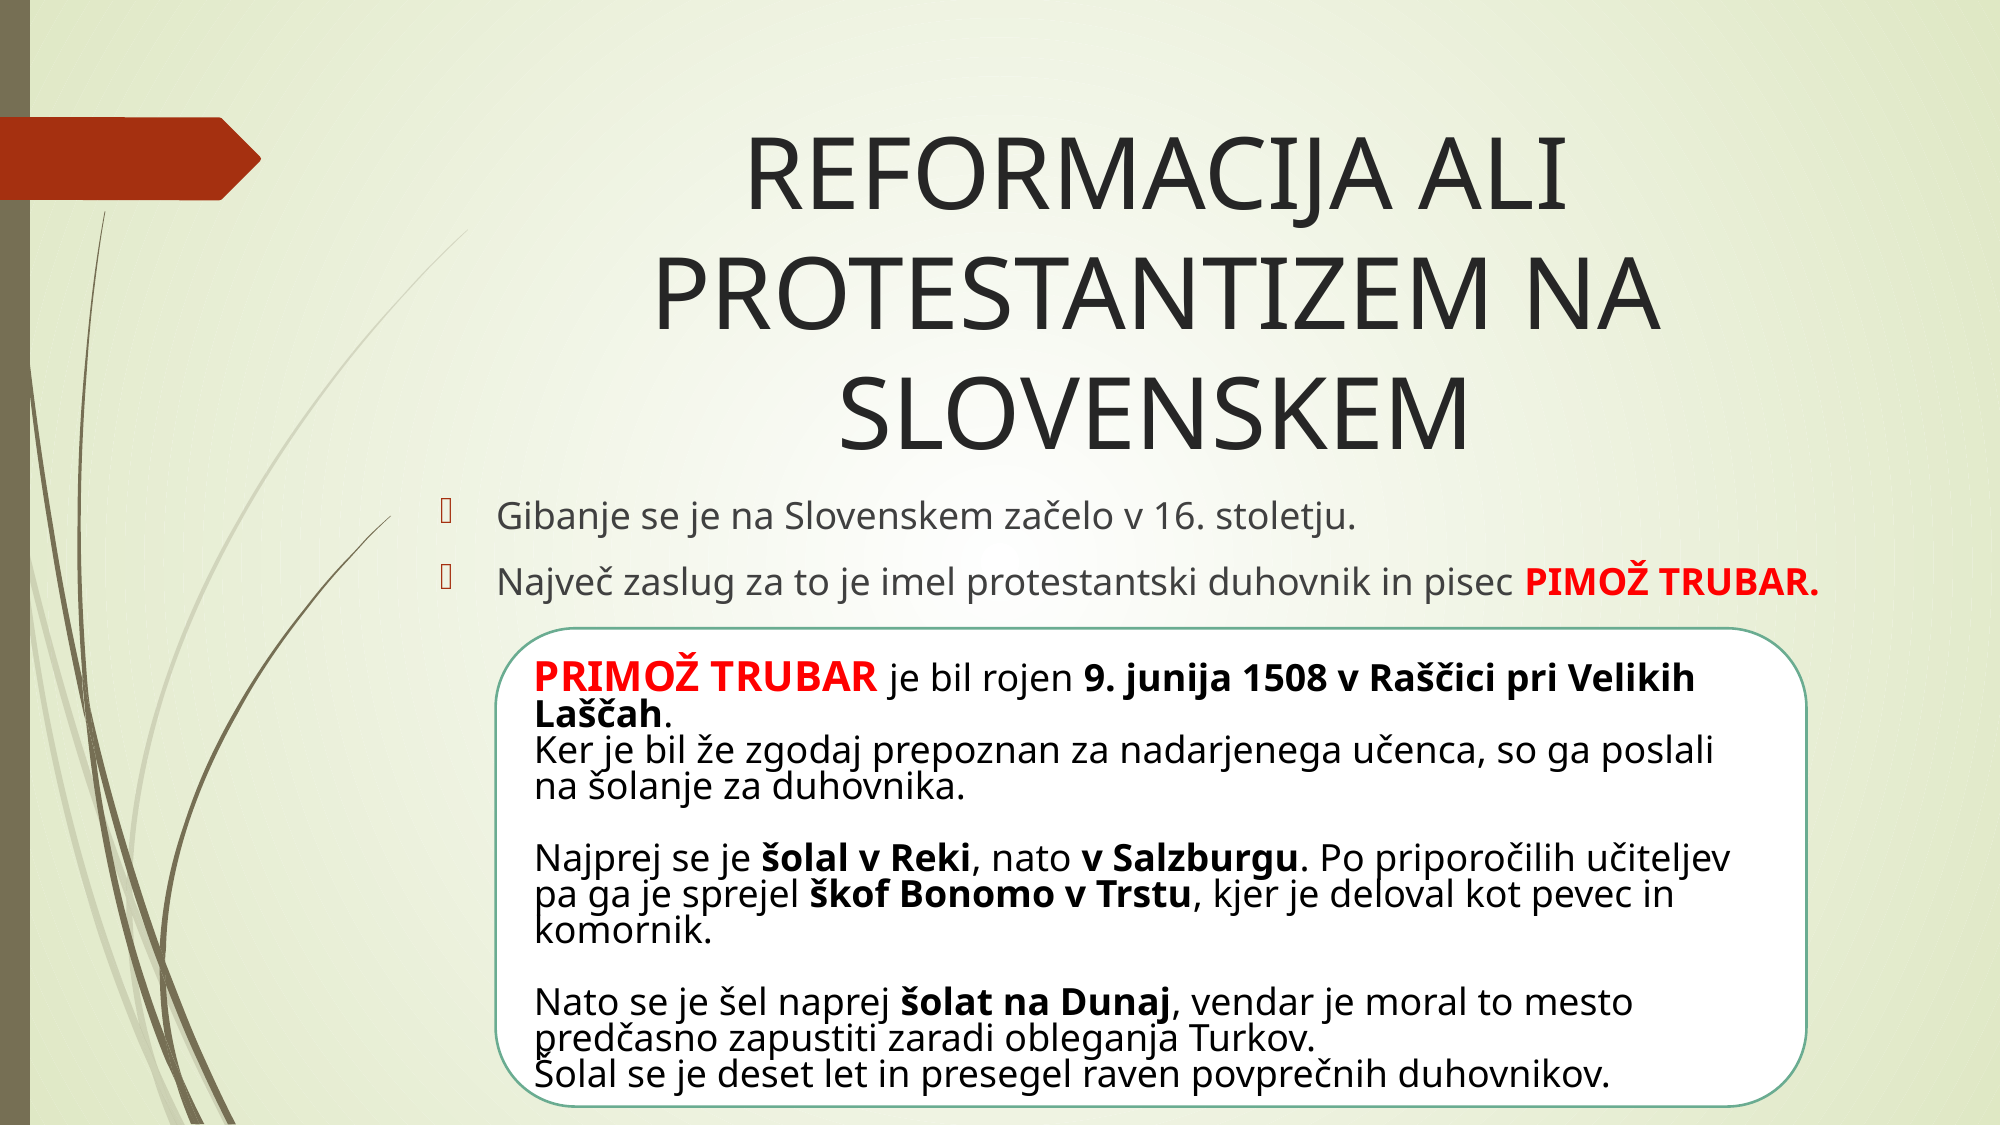

# REFORMACIJA ALI PROTESTANTIZEM NA SLOVENSKEM
Gibanje se je na Slovenskem začelo v 16. stoletju.
Največ zaslug za to je imel protestantski duhovnik in pisec PIMOŽ TRUBAR.
PRIMOŽ TRUBAR je bil rojen 9. junija 1508 v Raščici pri Velikih Laščah.
Ker je bil že zgodaj prepoznan za nadarjenega učenca, so ga poslali na šolanje za duhovnika.
Najprej se je šolal v Reki, nato v Salzburgu. Po priporočilih učiteljev pa ga je sprejel škof Bonomo v Trstu, kjer je deloval kot pevec in komornik.
Nato se je šel naprej šolat na Dunaj, vendar je moral to mesto predčasno zapustiti zaradi obleganja Turkov.
Šolal se je deset let in presegel raven povprečnih duhovnikov.